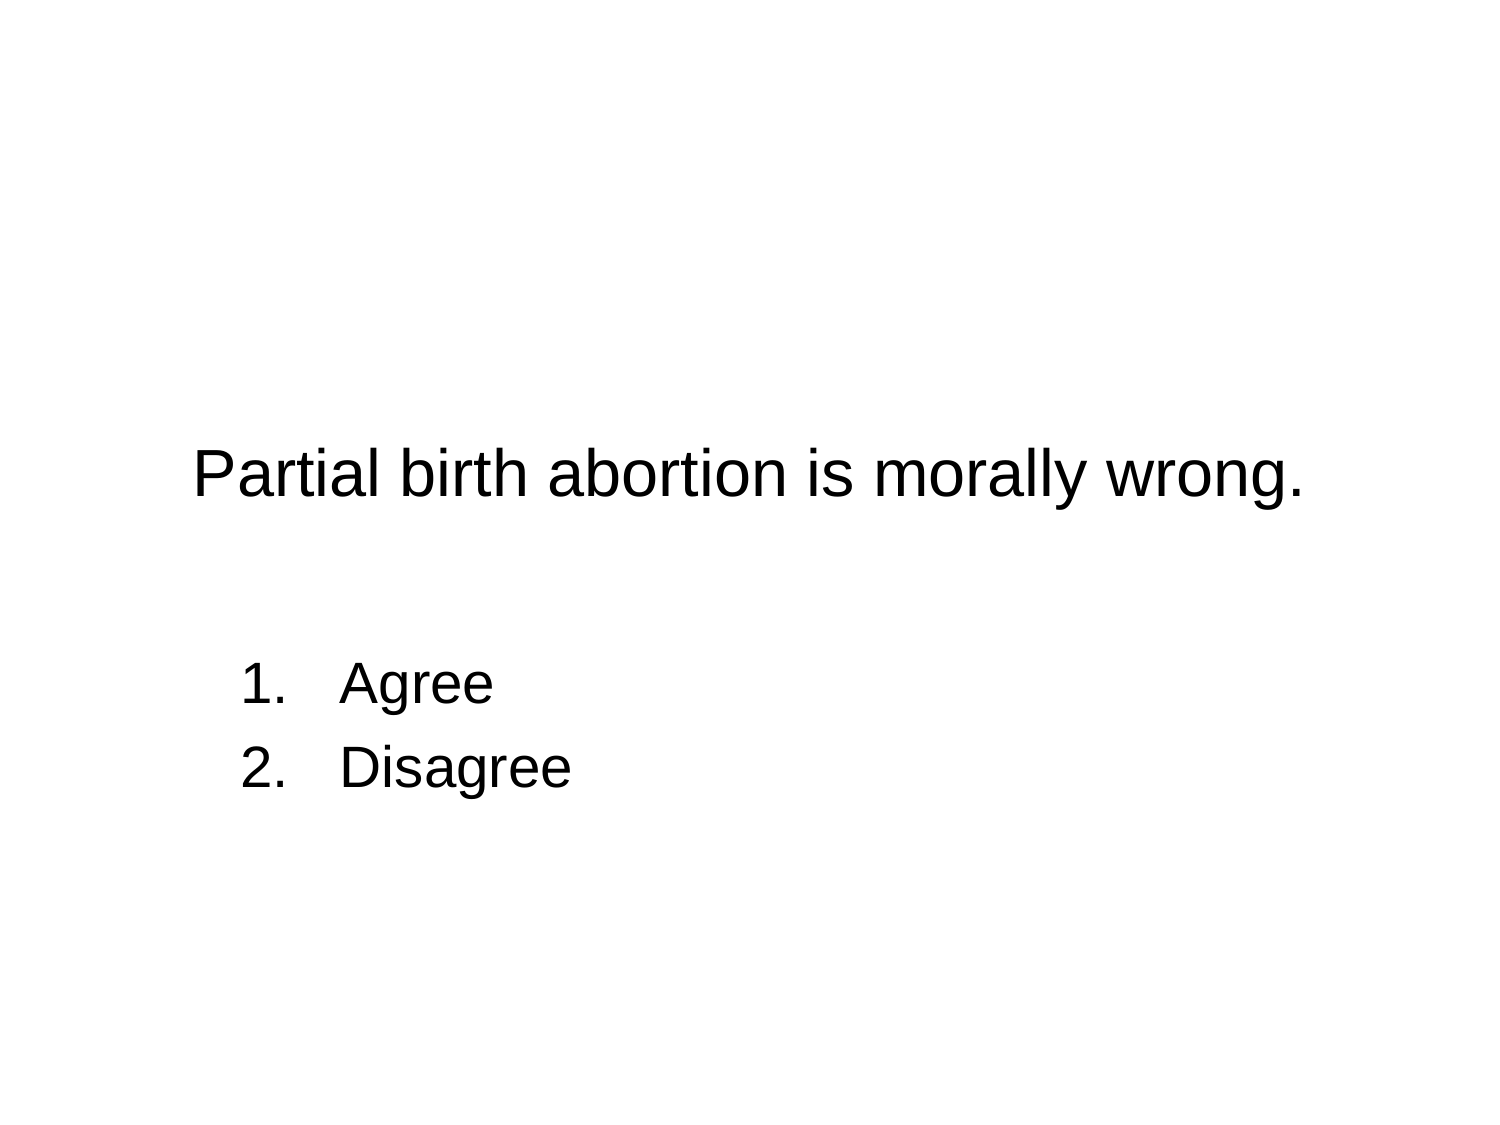

# Partial birth abortion is morally wrong.
Agree
Disagree